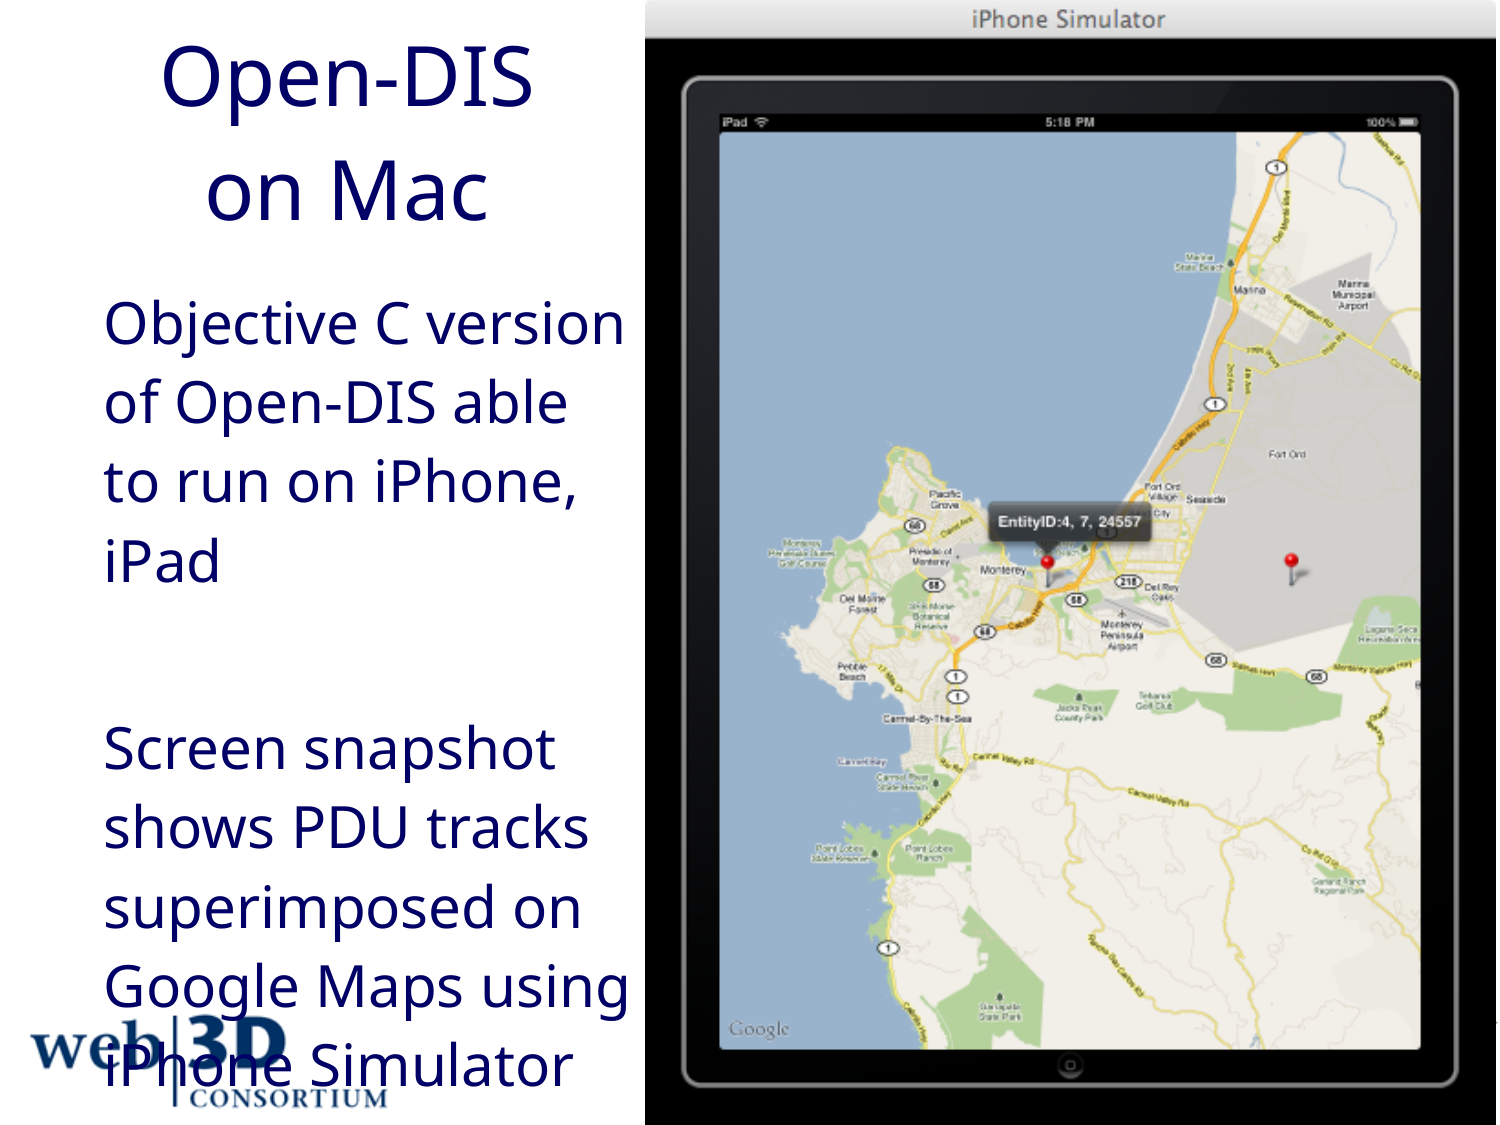

# Open-DIS on Mac
Objective C version of Open-DIS able to run on iPhone, iPad
Screen snapshot shows PDU tracks superimposed on Google Maps using iPhone Simulator